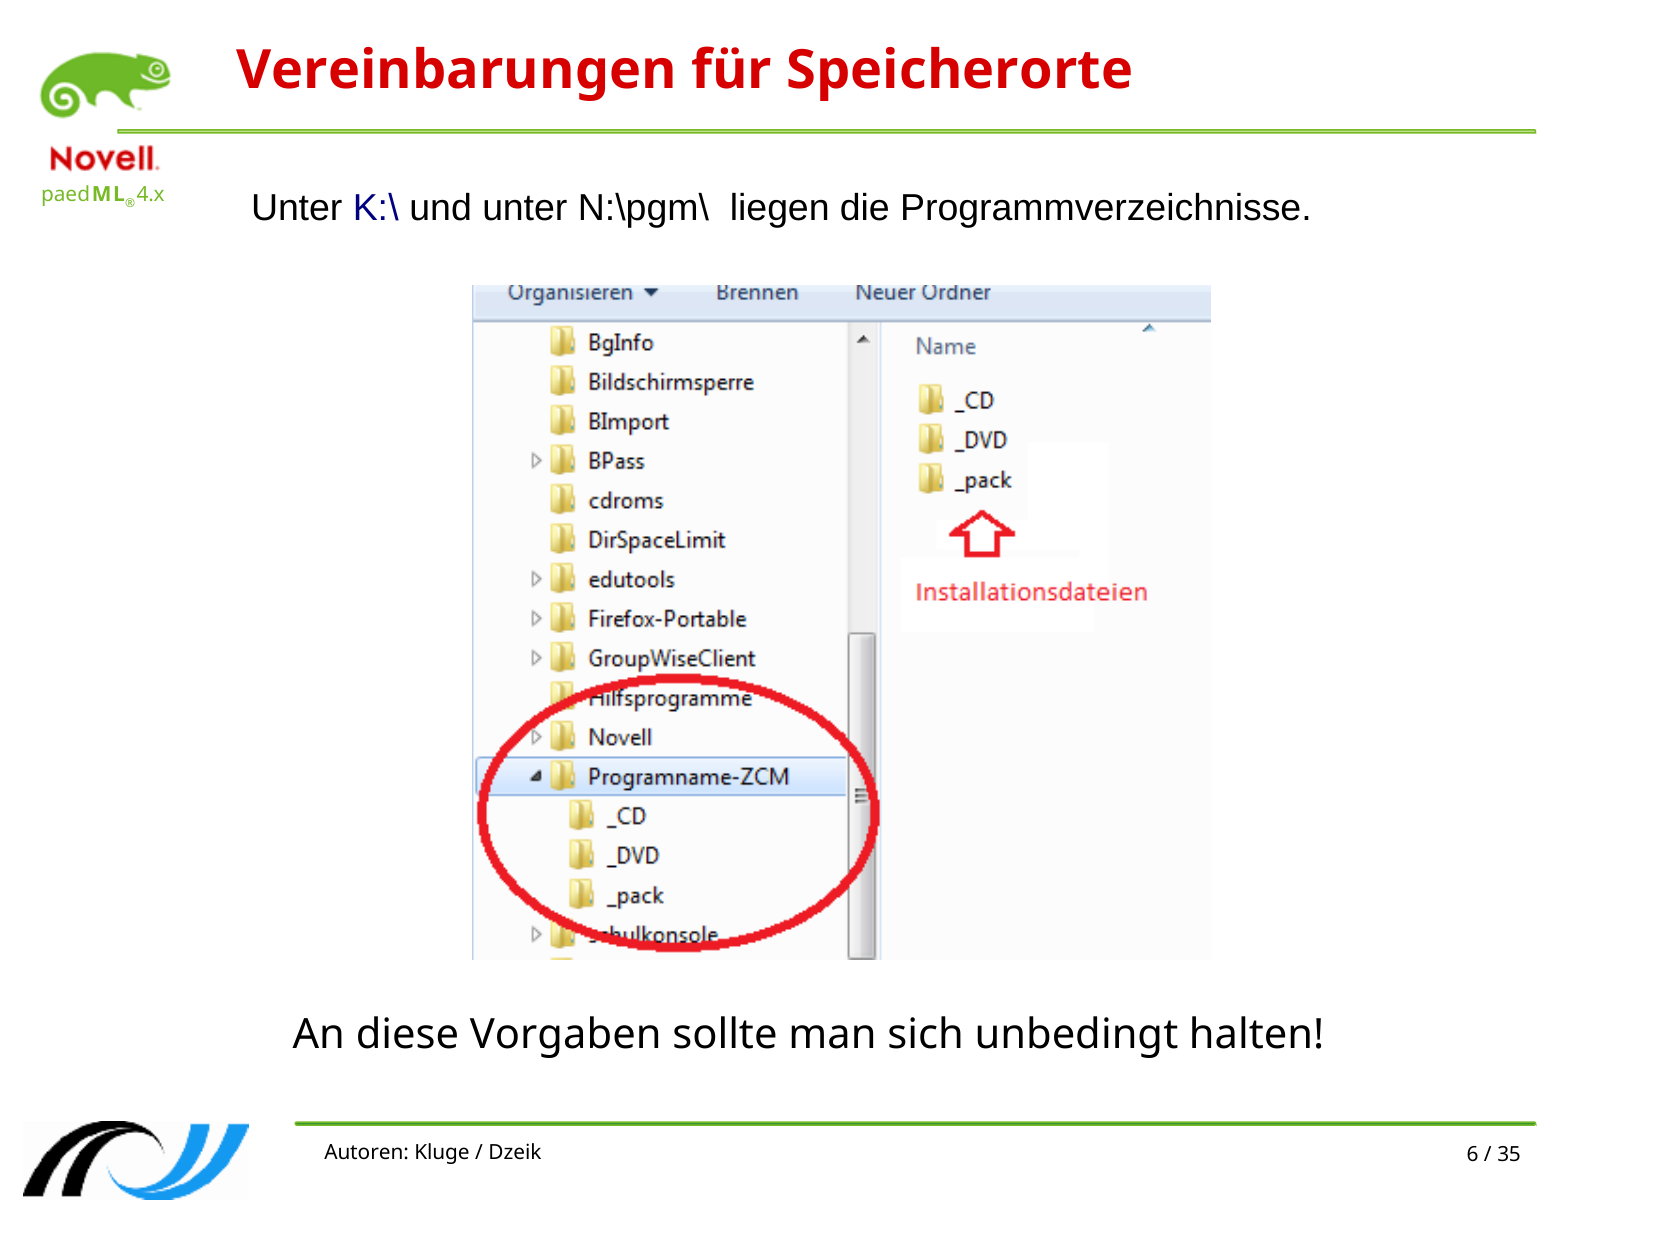

# Vereinbarungen für Speicherorte
Unter K:\ und unter N:\pgm\ liegen die Programmverzeichnisse.
An diese Vorgaben sollte man sich unbedingt halten!
Autoren: Kluge / Dzeik
6